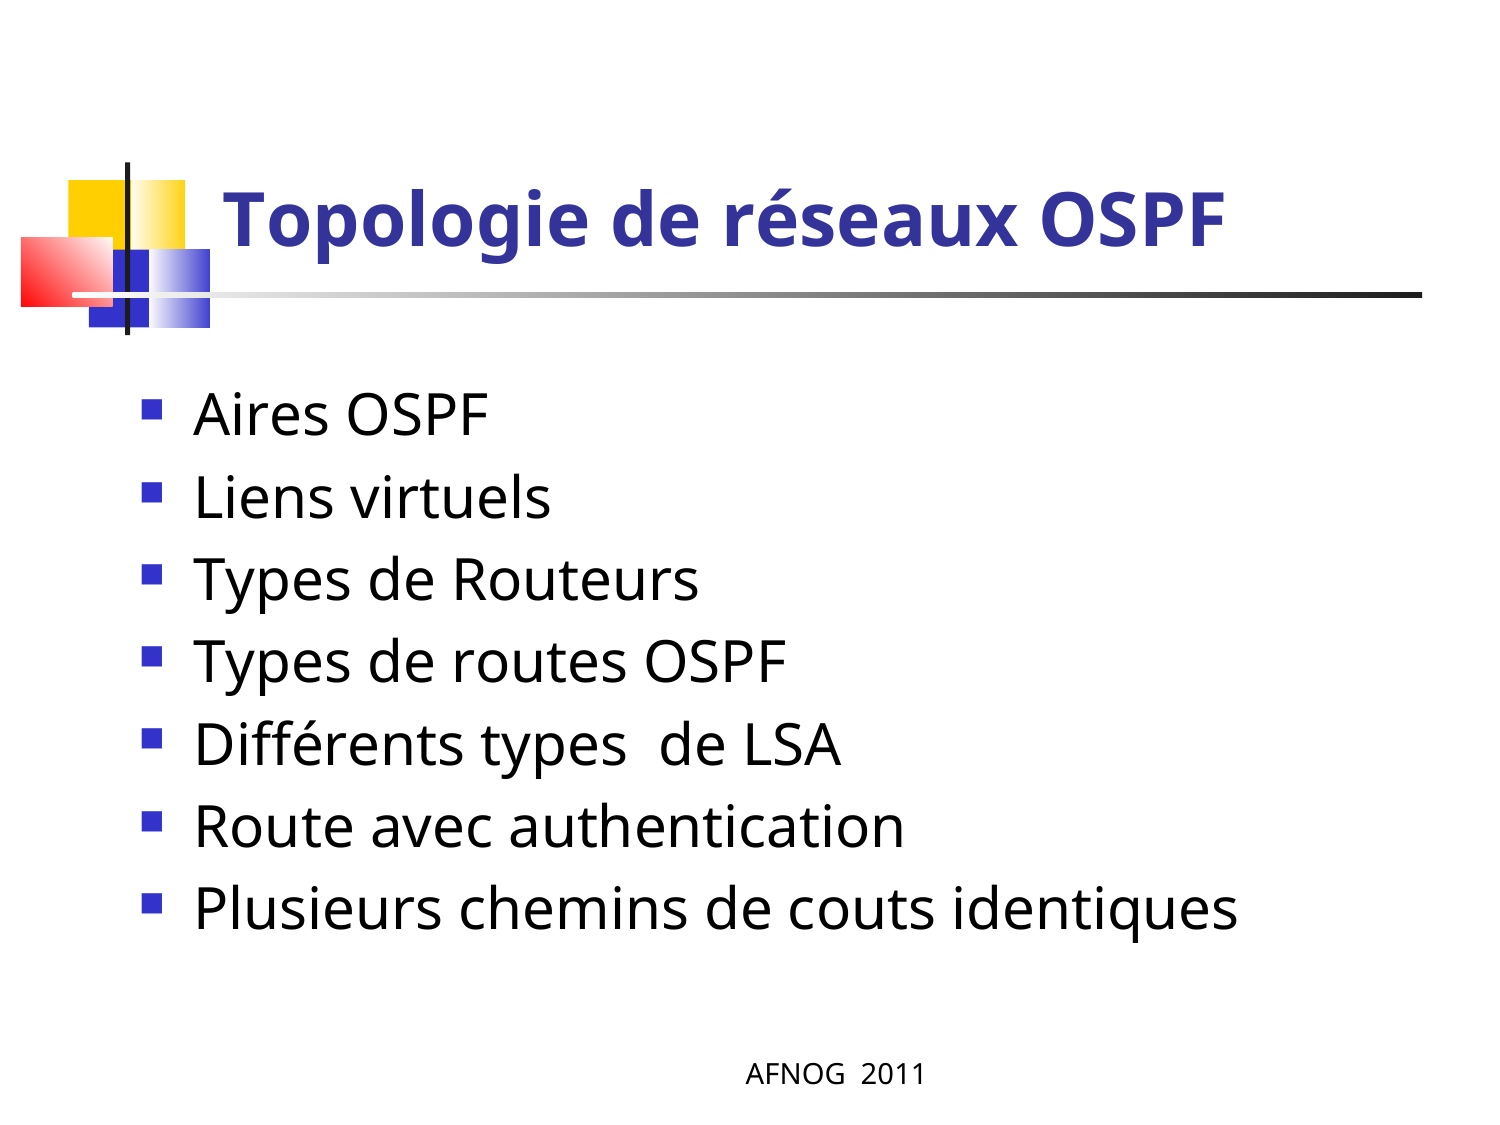

# Topologie de réseaux OSPF
Aires OSPF
Liens virtuels
Types de Routeurs
Types de routes OSPF
Différents types de LSA
Route avec authentication
Plusieurs chemins de couts identiques
AFNOG 2011